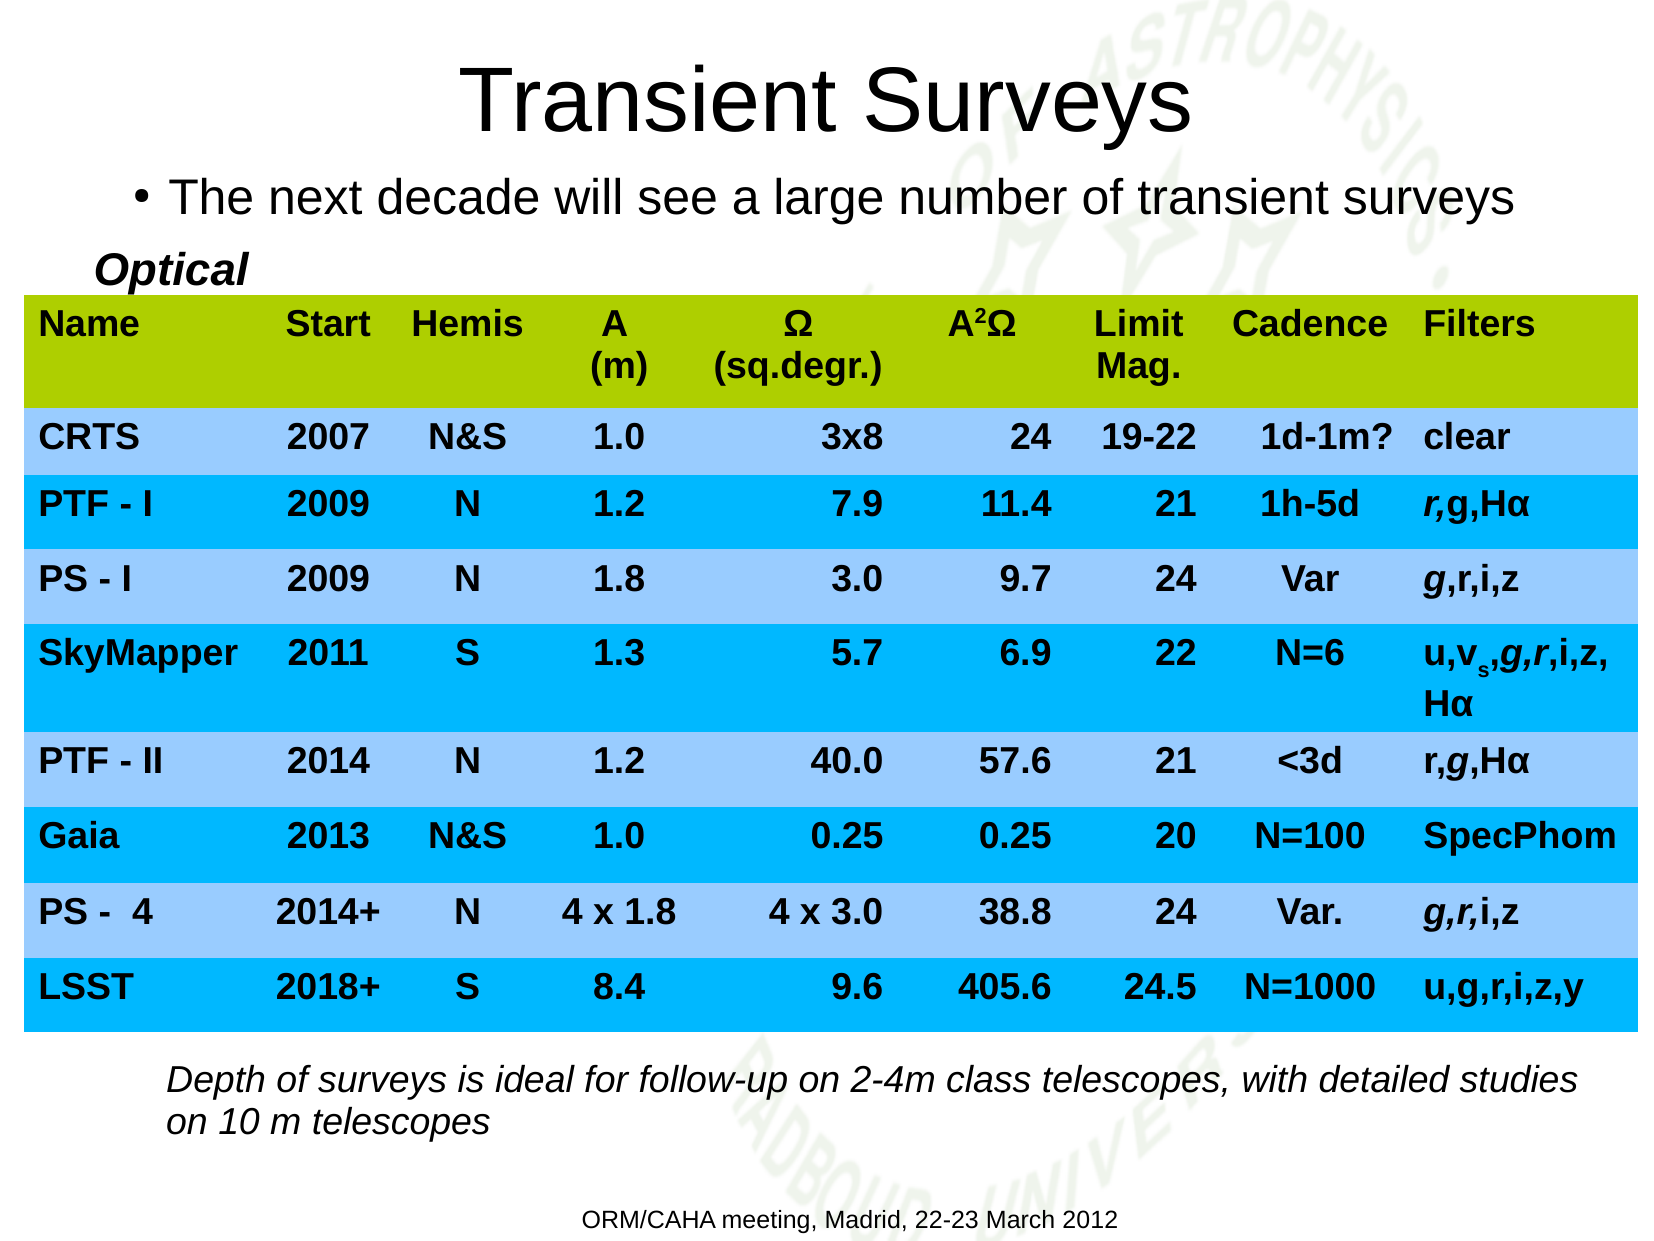

# Transient Surveys
The next decade will see a large number of transient surveys
Optical
| Name | Start | Hemis | A (m) | Ω (sq.degr.) | A2Ω | Limit Mag. | Cadence | Filters |
| --- | --- | --- | --- | --- | --- | --- | --- | --- |
| CRTS | 2007 | N&S | 1.0 | 3x8 | 24 | 19-22 | 1d-1m? | clear |
| PTF - I | 2009 | N | 1.2 | 7.9 | 11.4 | 21 | 1h-5d | r,g,Hα |
| PS - I | 2009 | N | 1.8 | 3.0 | 9.7 | 24 | Var | g,r,i,z |
| SkyMapper | 2011 | S | 1.3 | 5.7 | 6.9 | 22 | N=6 | u,vs,g,r,i,z,Hα |
| PTF - II | 2014 | N | 1.2 | 40.0 | 57.6 | 21 | <3d | r,g,Hα |
| Gaia | 2013 | N&S | 1.0 | 0.25 | 0.25 | 20 | N=100 | SpecPhom |
| PS - 4 | 2014+ | N | 4 x 1.8 | 4 x 3.0 | 38.8 | 24 | Var. | g,r,i,z |
| LSST | 2018+ | S | 8.4 | 9.6 | 405.6 | 24.5 | N=1000 | u,g,r,i,z,y |
Depth of surveys is ideal for follow-up on 2-4m class telescopes, with detailed studies
on 10 m telescopes
ORM/CAHA meeting, Madrid, 22-23 March 2012